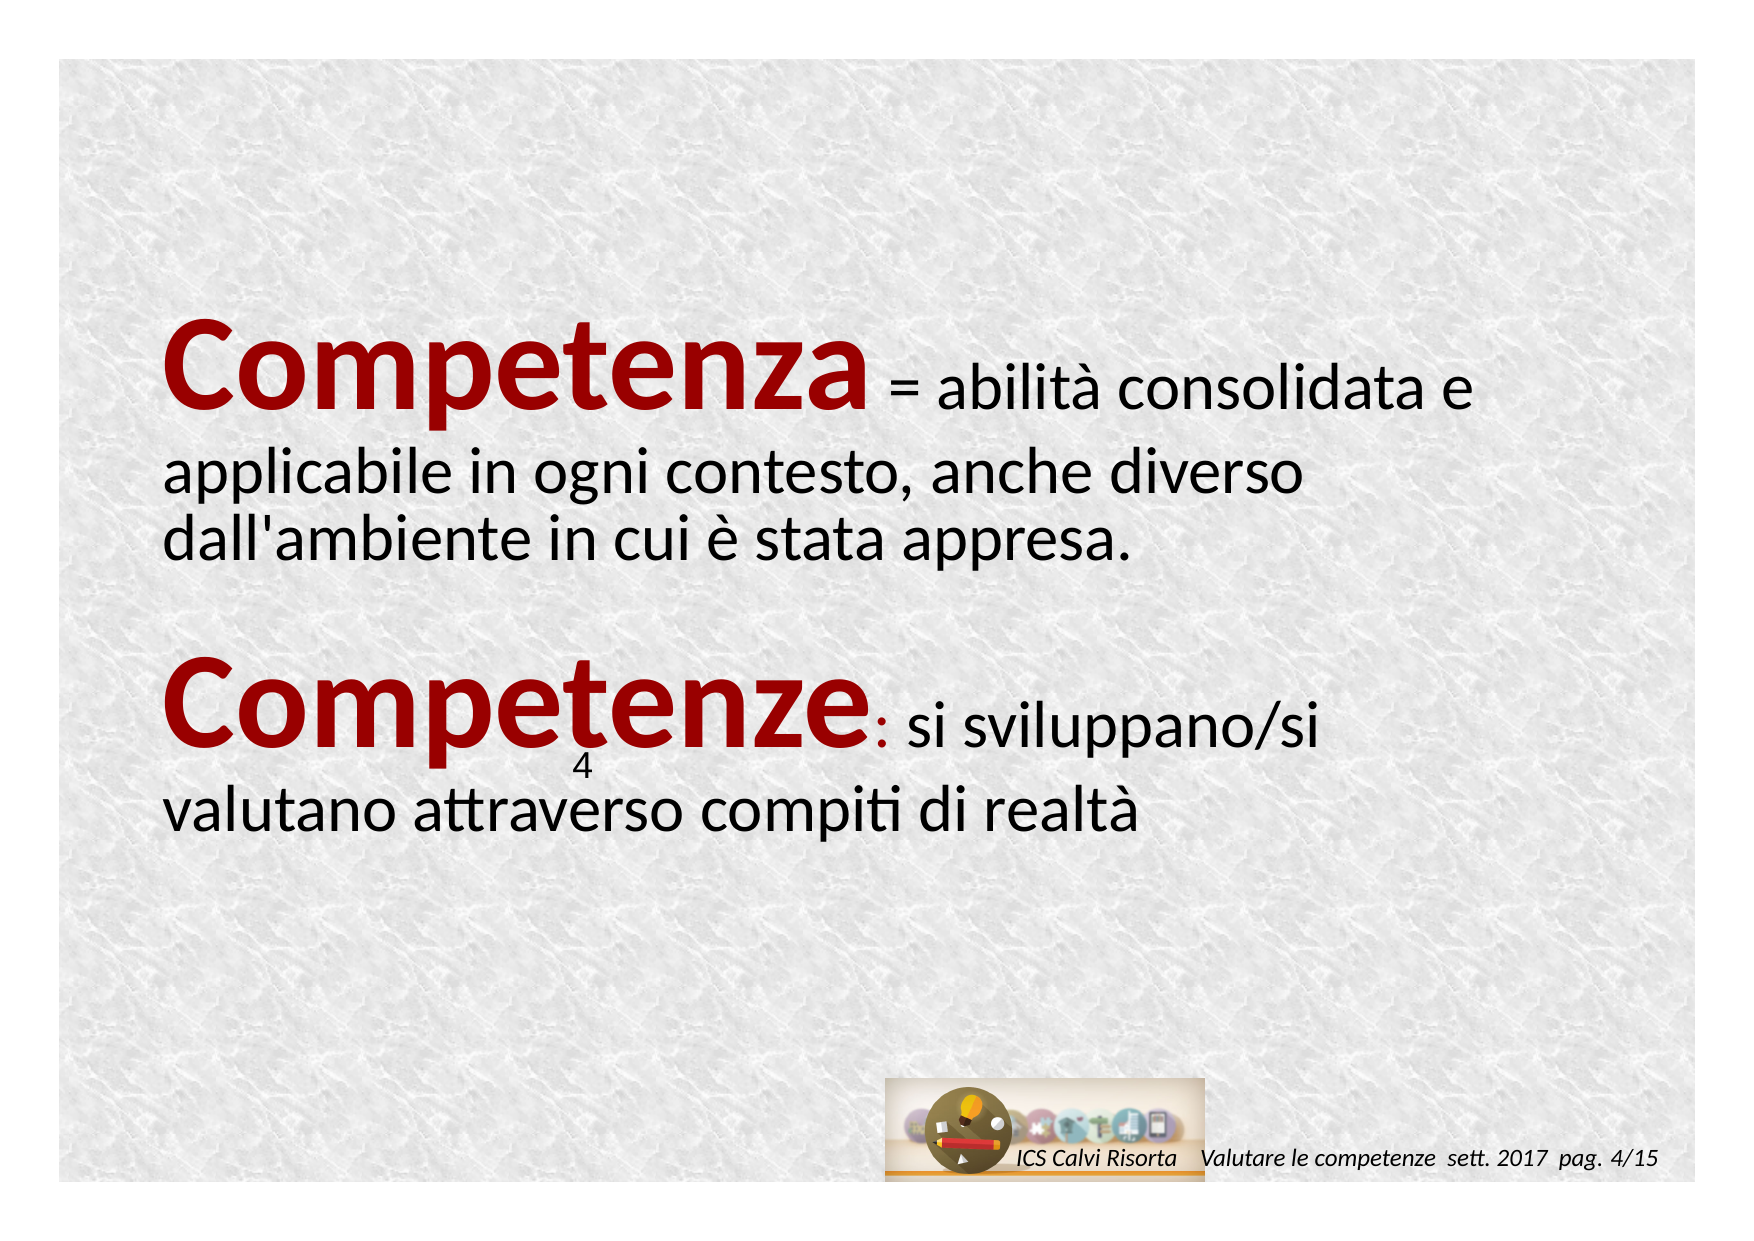

# Competenza = abilità consolidata e applicabile in ogni contesto, anche diverso dall'ambiente in cui è stata appresa. Competenze: si sviluppano/si valutano attraverso compiti di realtà
ICS Calvi Risorta Valutre le competenze - sett. 2017
4